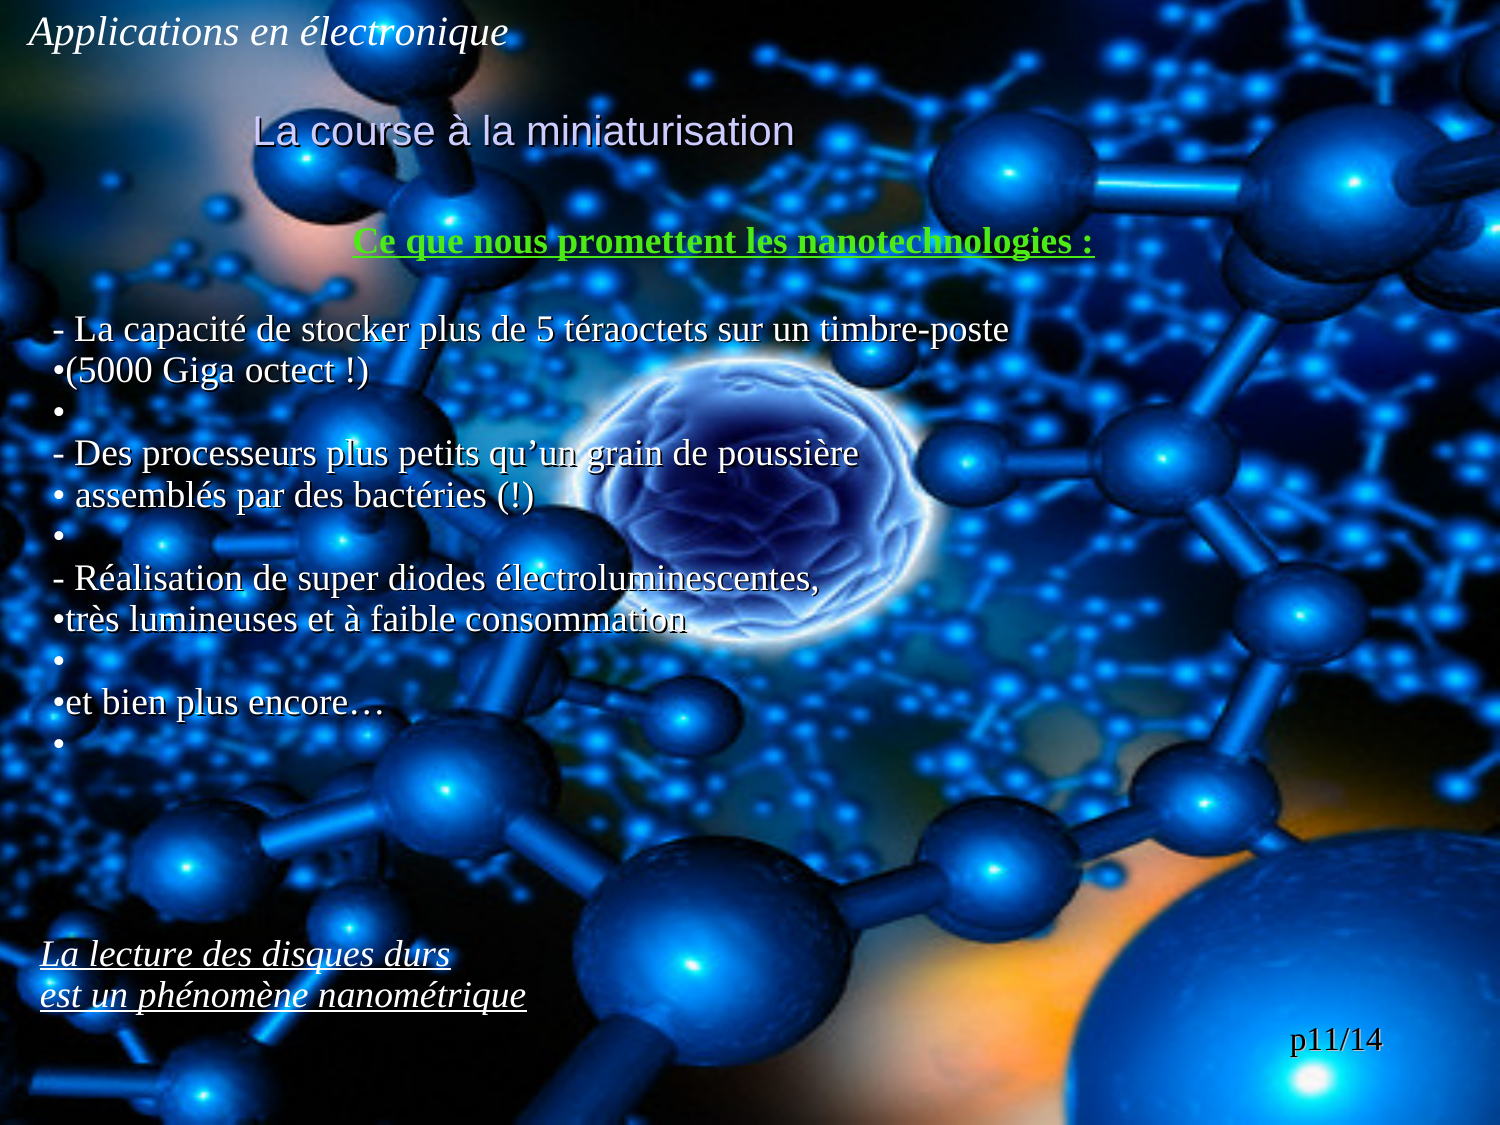

# Applications en électronique
La course à la miniaturisation
Ce que nous promettent les nanotechnologies :
 La capacité de stocker plus de 5 téraoctets sur un timbre-poste
(5000 Giga octect !)
 Des processeurs plus petits qu’un grain de poussière
 assemblés par des bactéries (!)
 Réalisation de super diodes électroluminescentes,
très lumineuses et à faible consommation
et bien plus encore…
La lecture des disques durs
est un phénomène nanométrique
p11/14